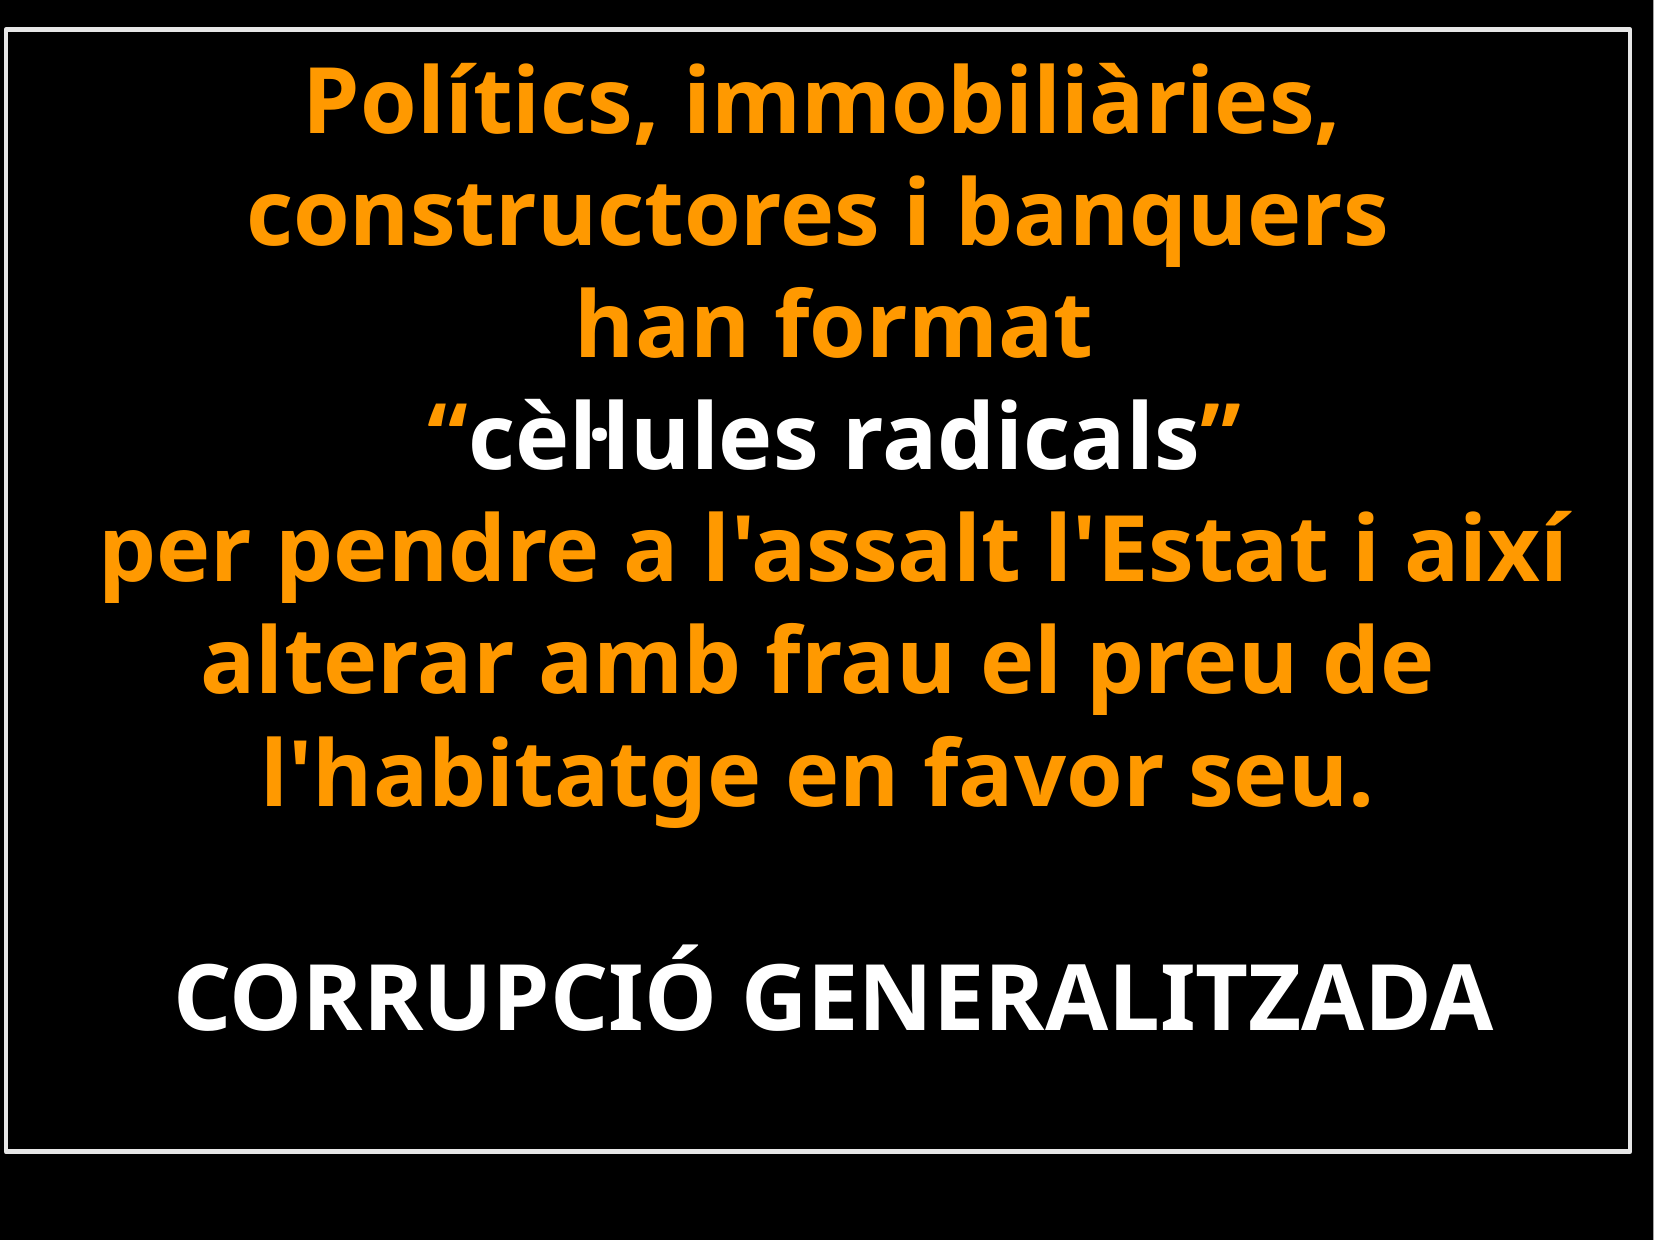

Polítics, immobiliàries, constructores i banquers
han format
“cèl·lules radicals”
per pendre a l'assalt l'Estat i així alterar amb frau el preu de l'habitatge en favor seu.
CORRUPCIÓ GENERALITZADA